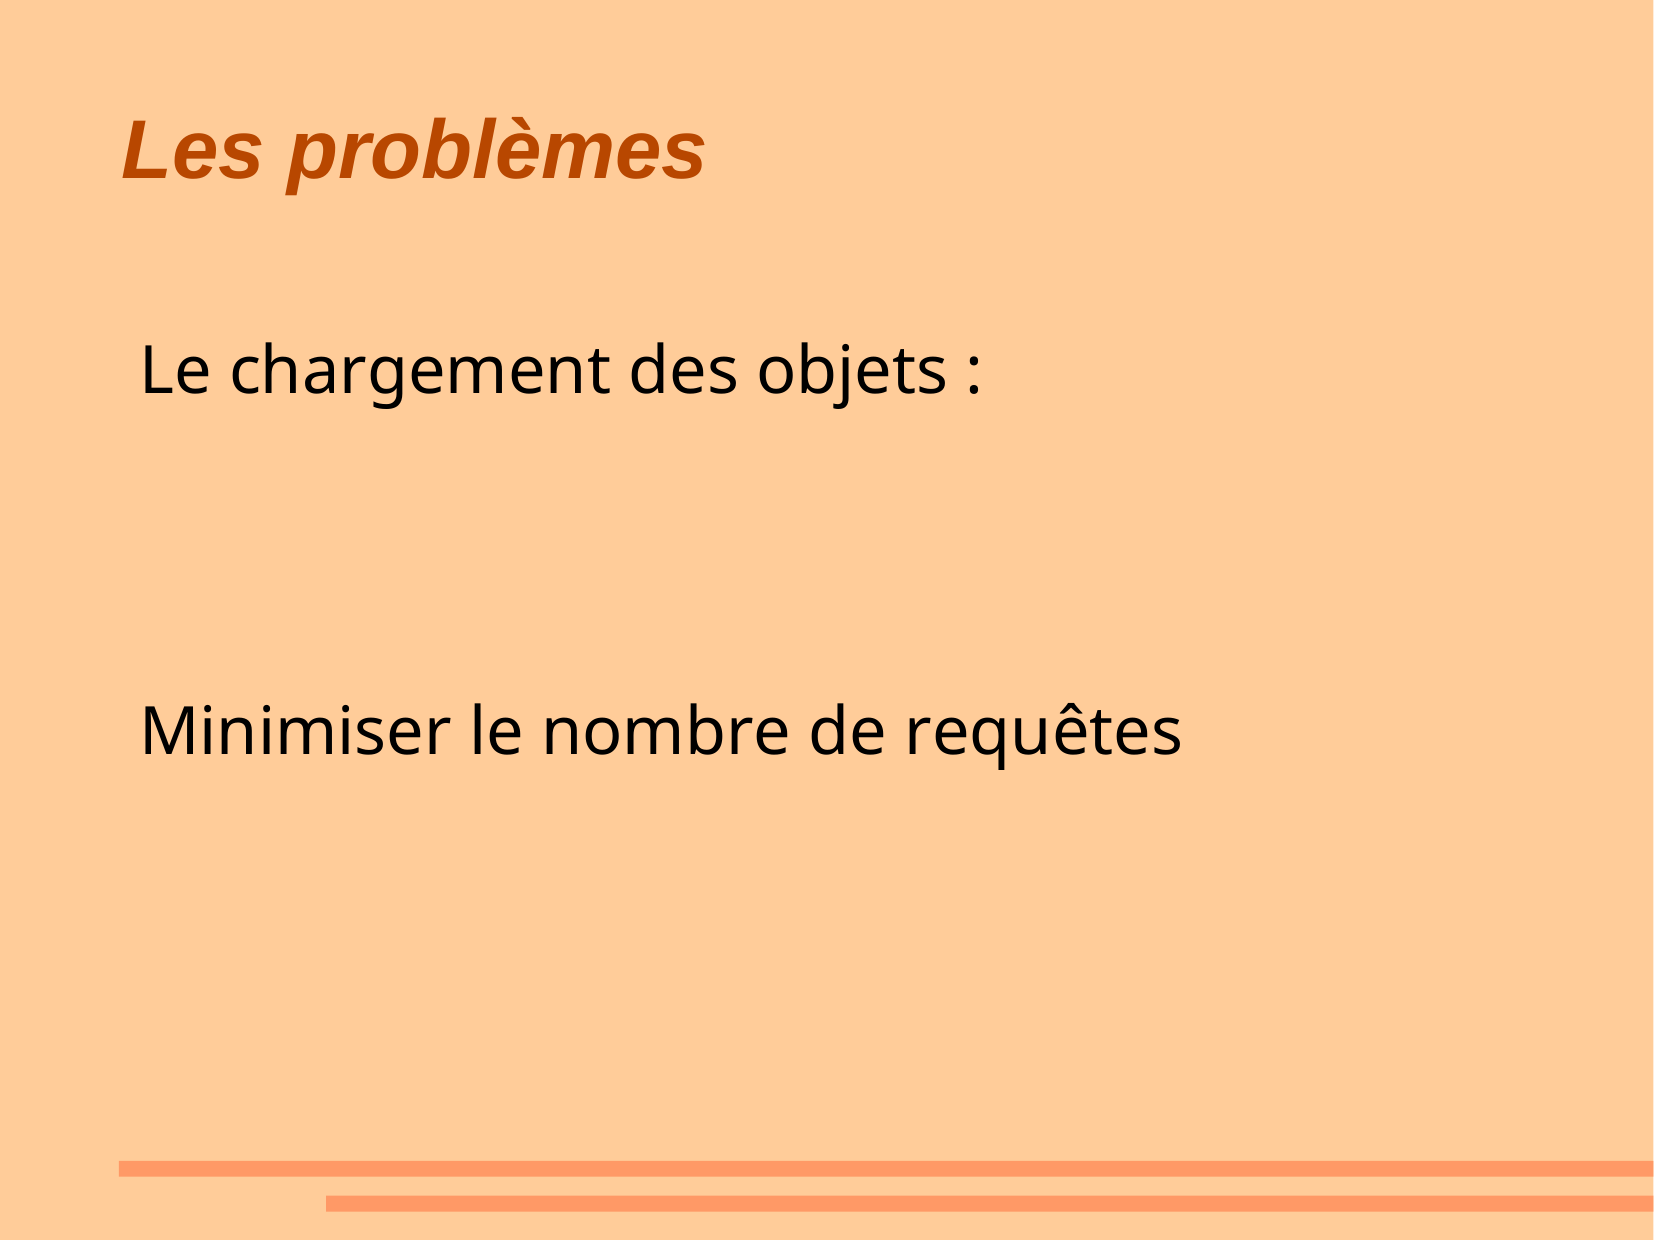

# Les problèmes
Le chargement des objets :
Minimiser le nombre de requêtes